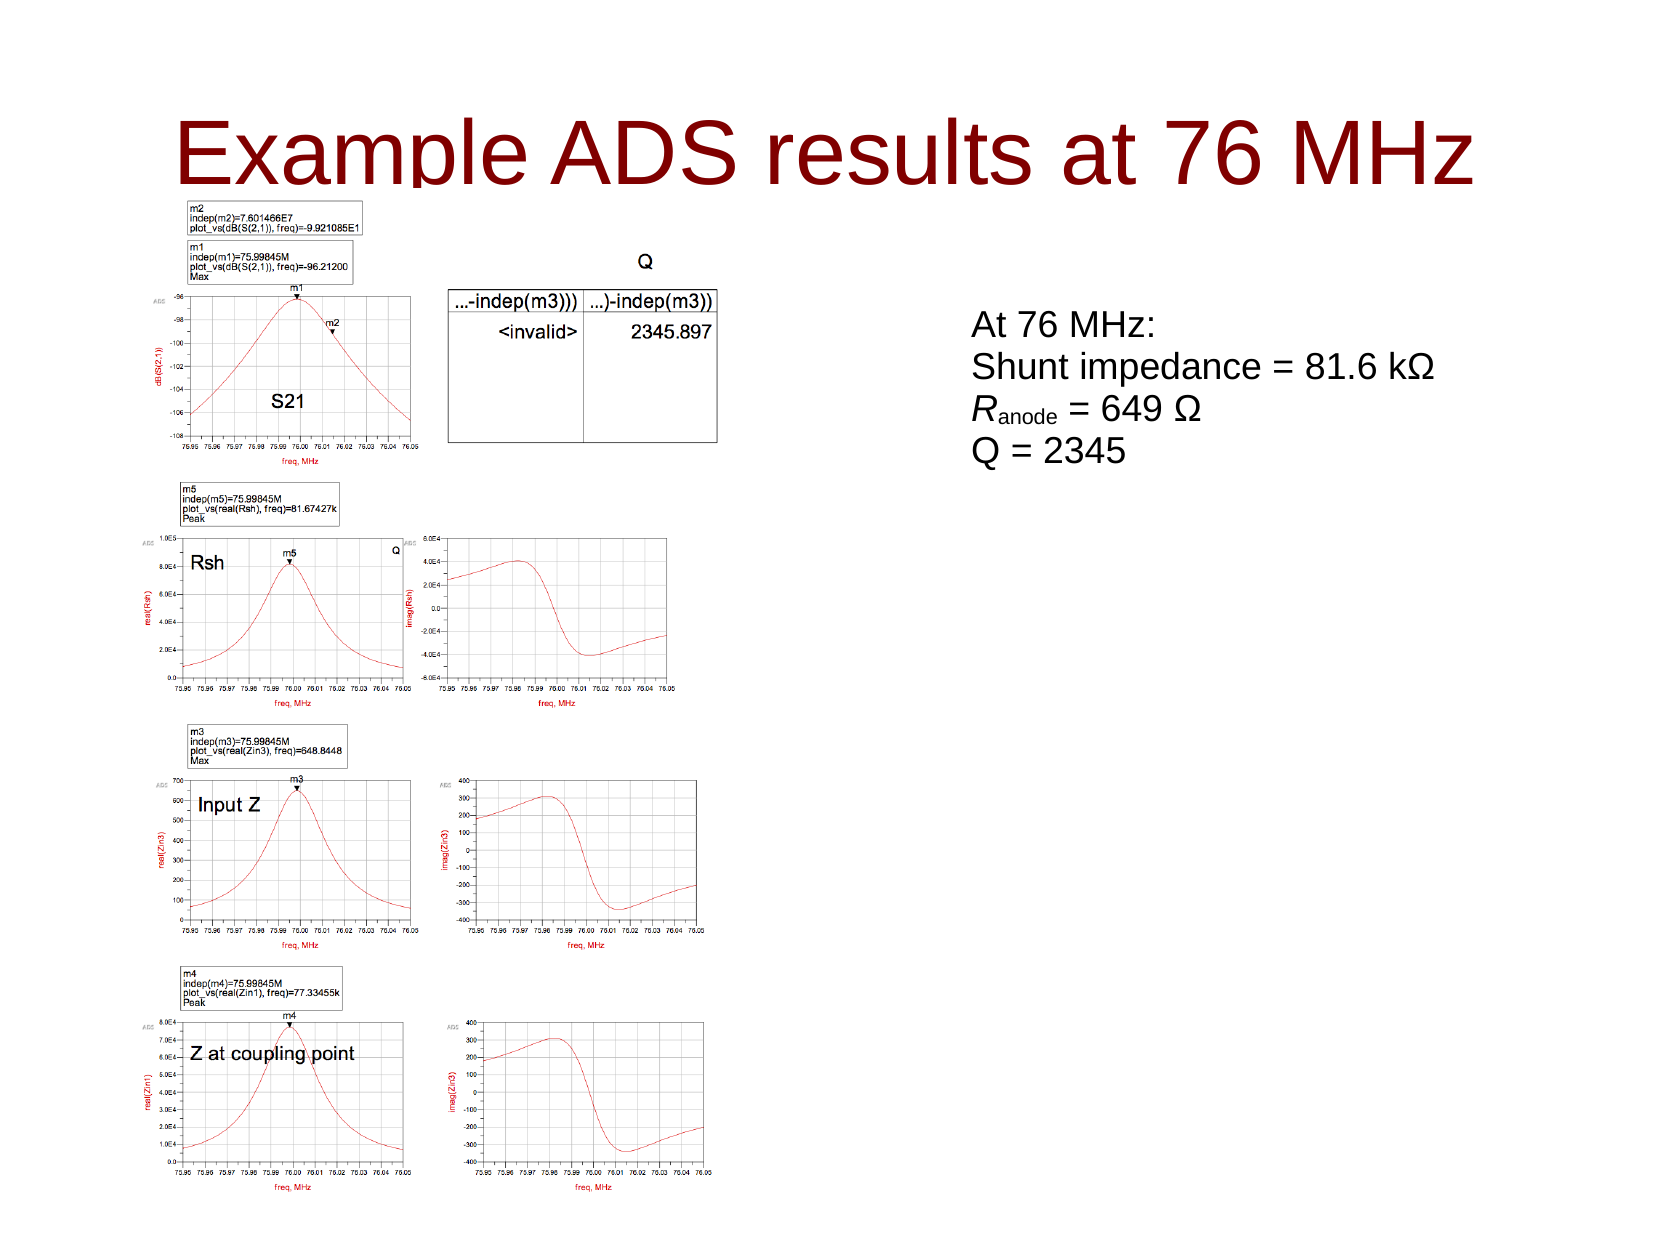

# Example ADS results at 76 MHz
At 76 MHz:
Shunt impedance = 81.6 kΩ
Ranode = 649 Ω
Q = 2345